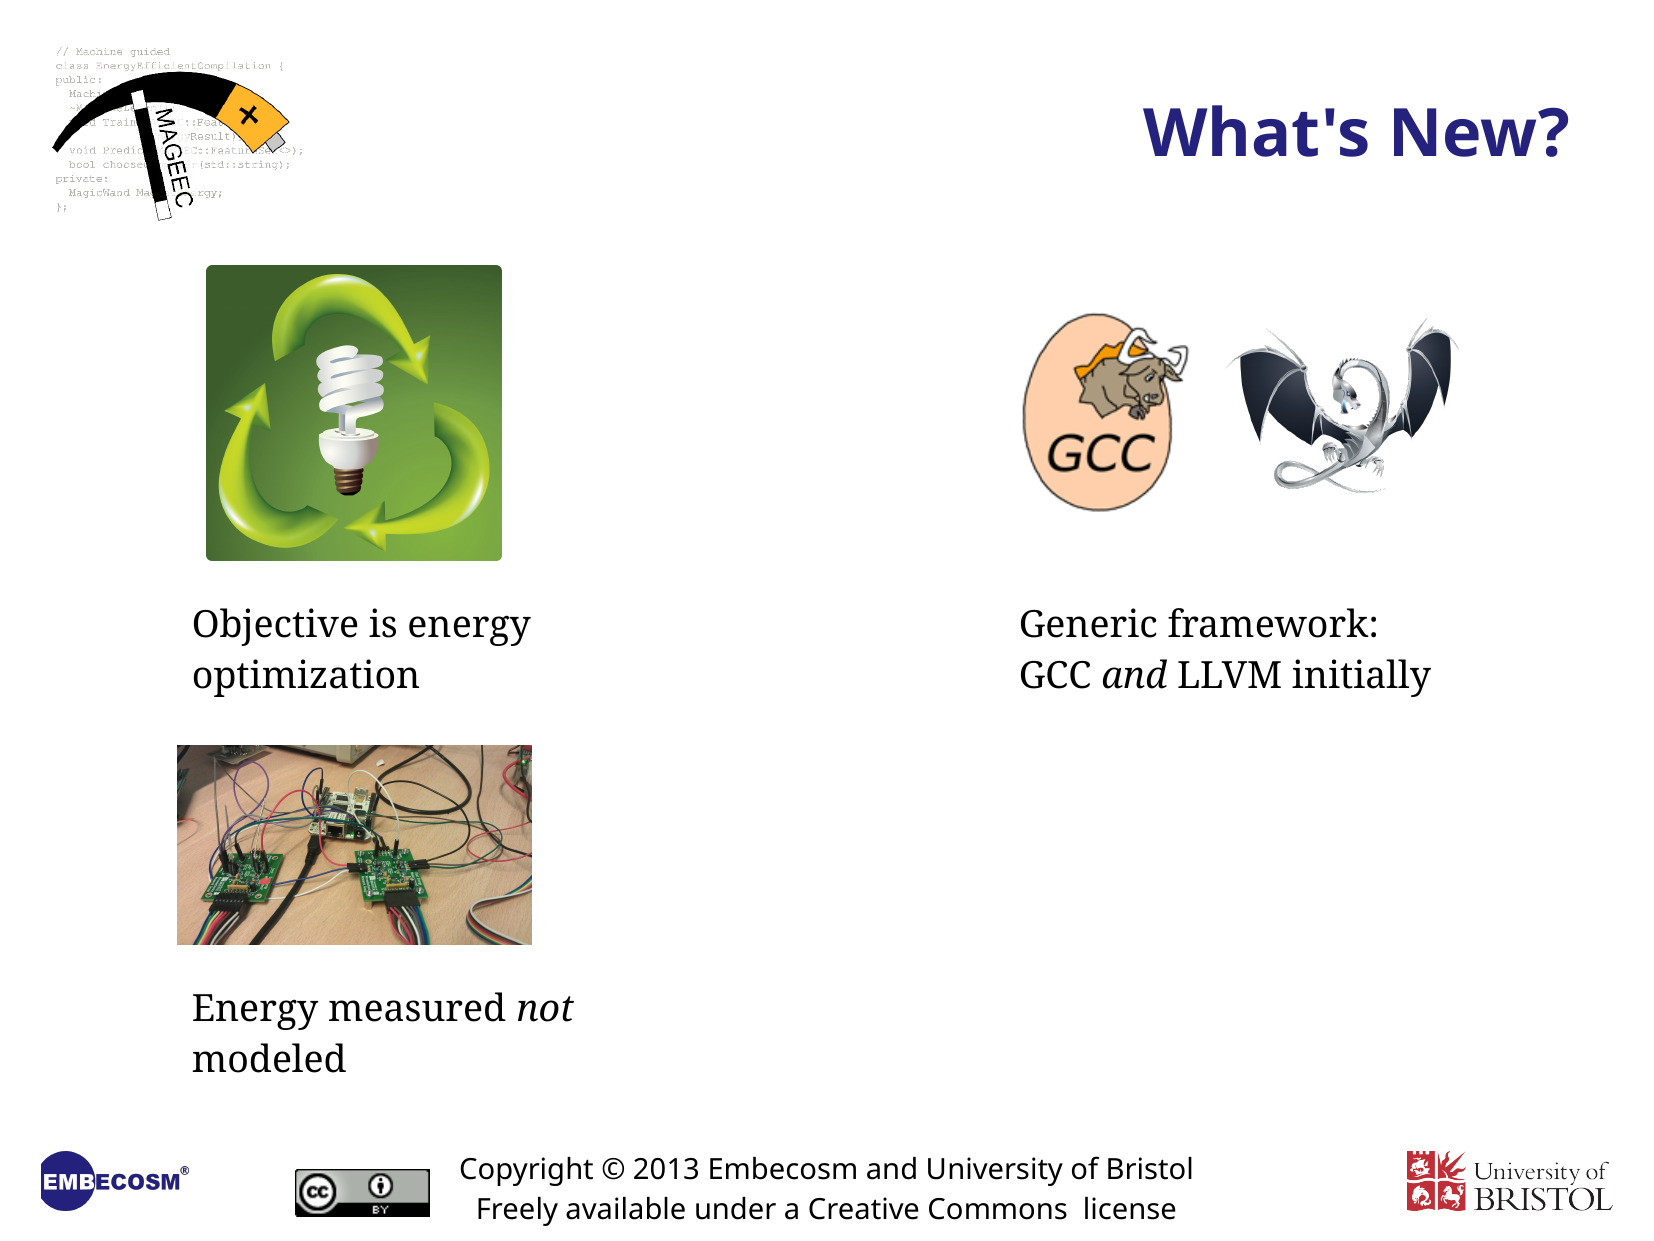

# What's New?
Objective is energy optimization
Generic framework: GCC and LLVM initially
Energy measured not modeled